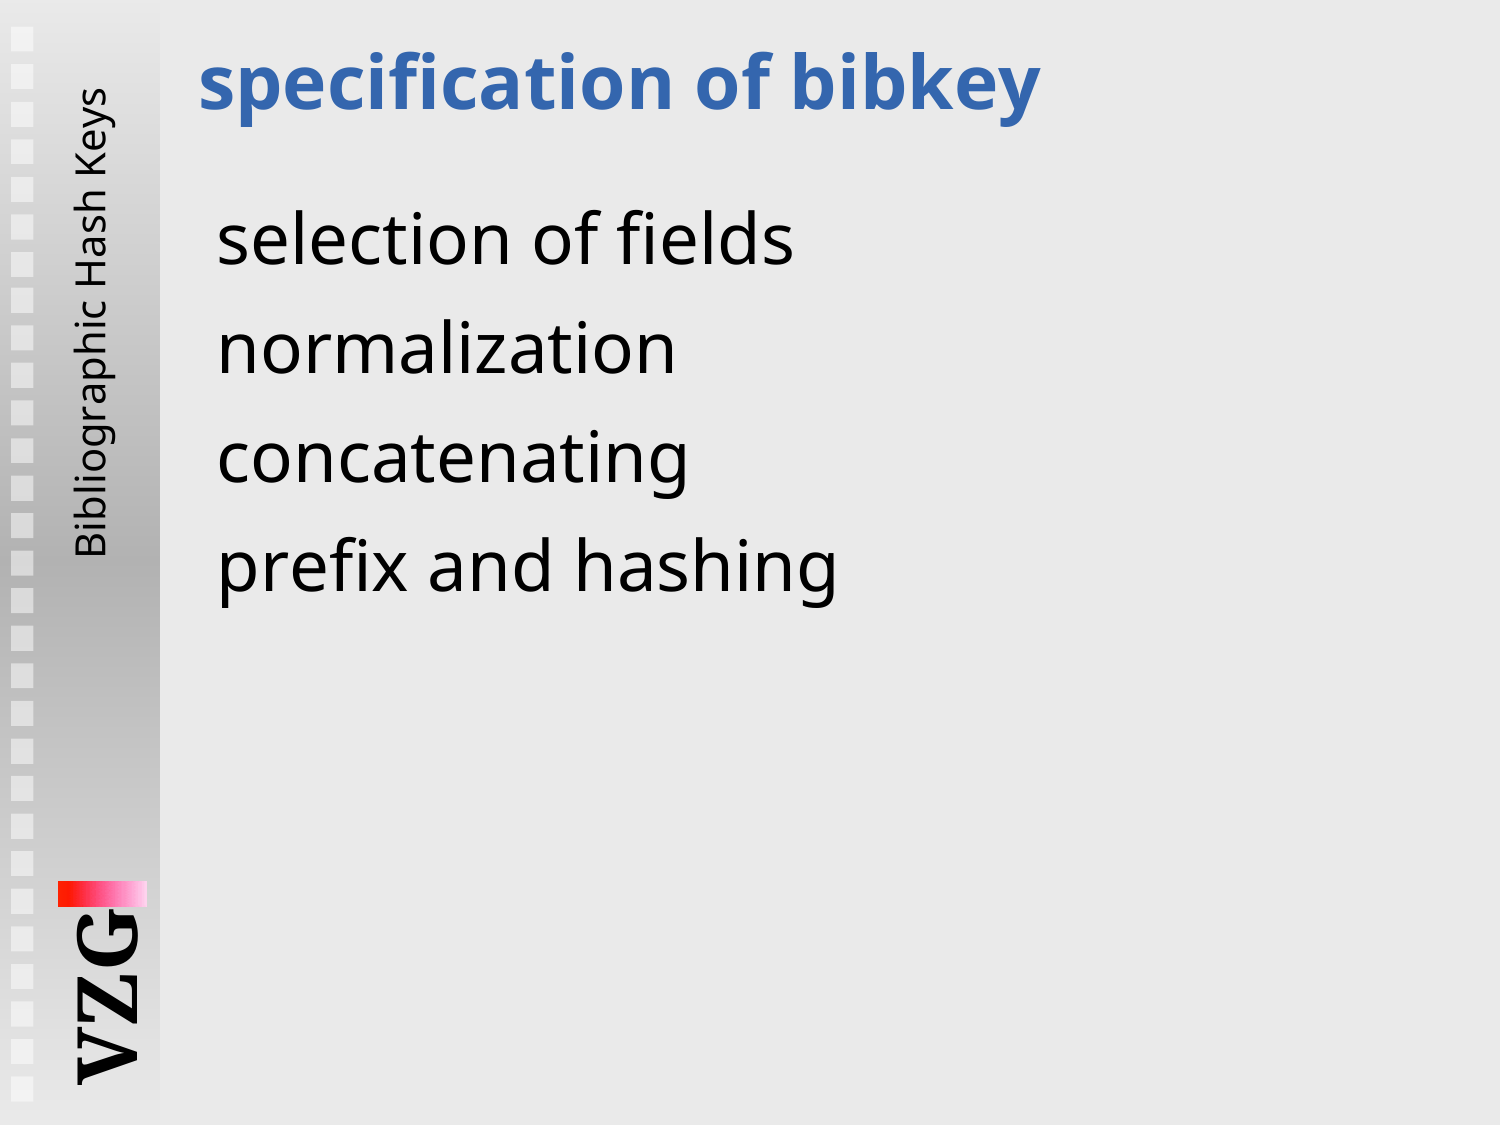

# specification of bibkey
 selection of fields
 normalization
 concatenating
 prefix and hashing